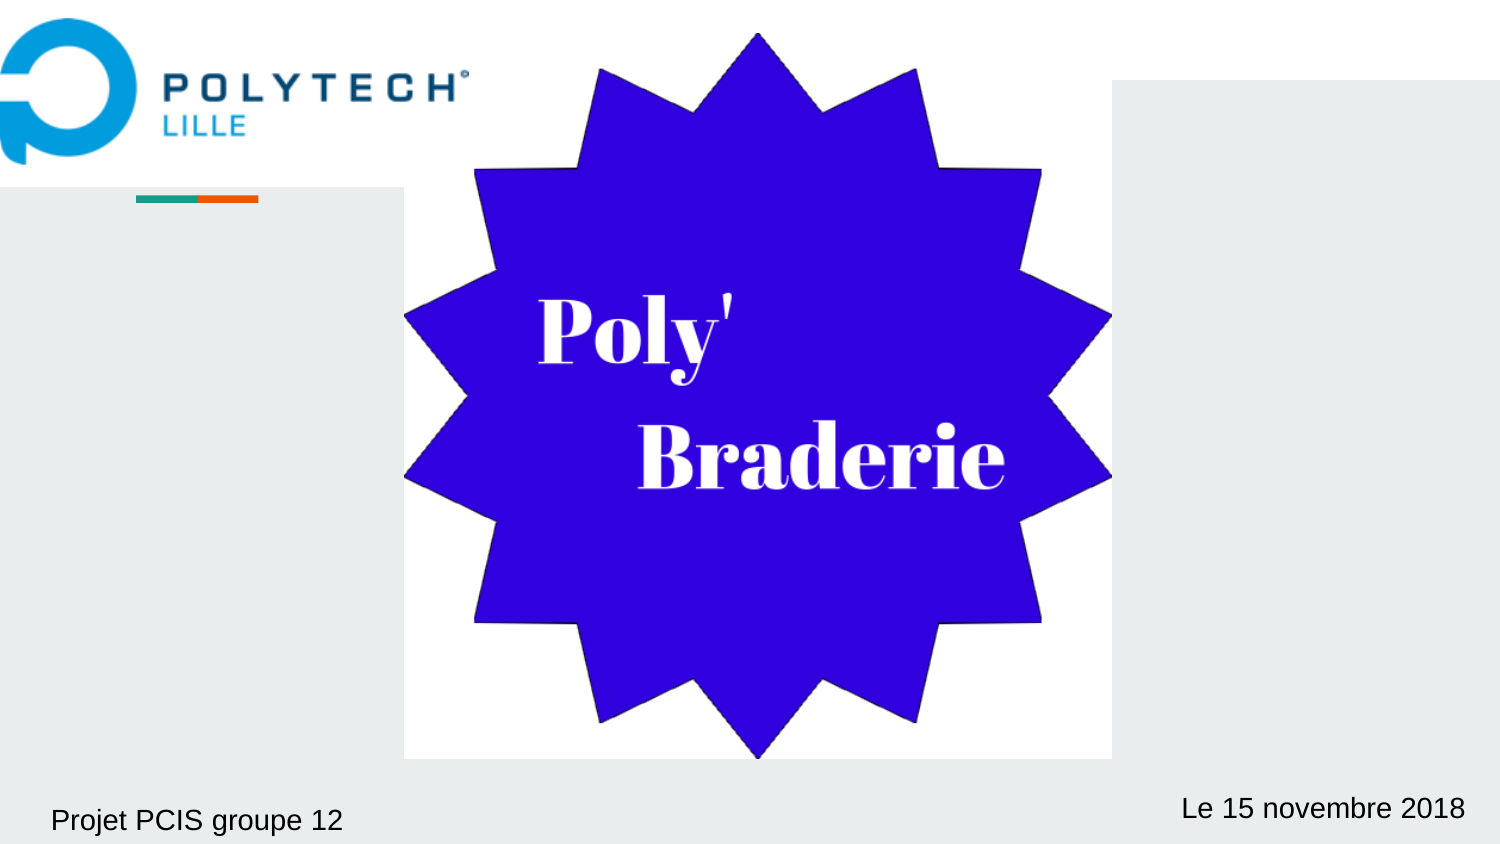

Le 15 novembre 2018
Projet PCIS groupe 12